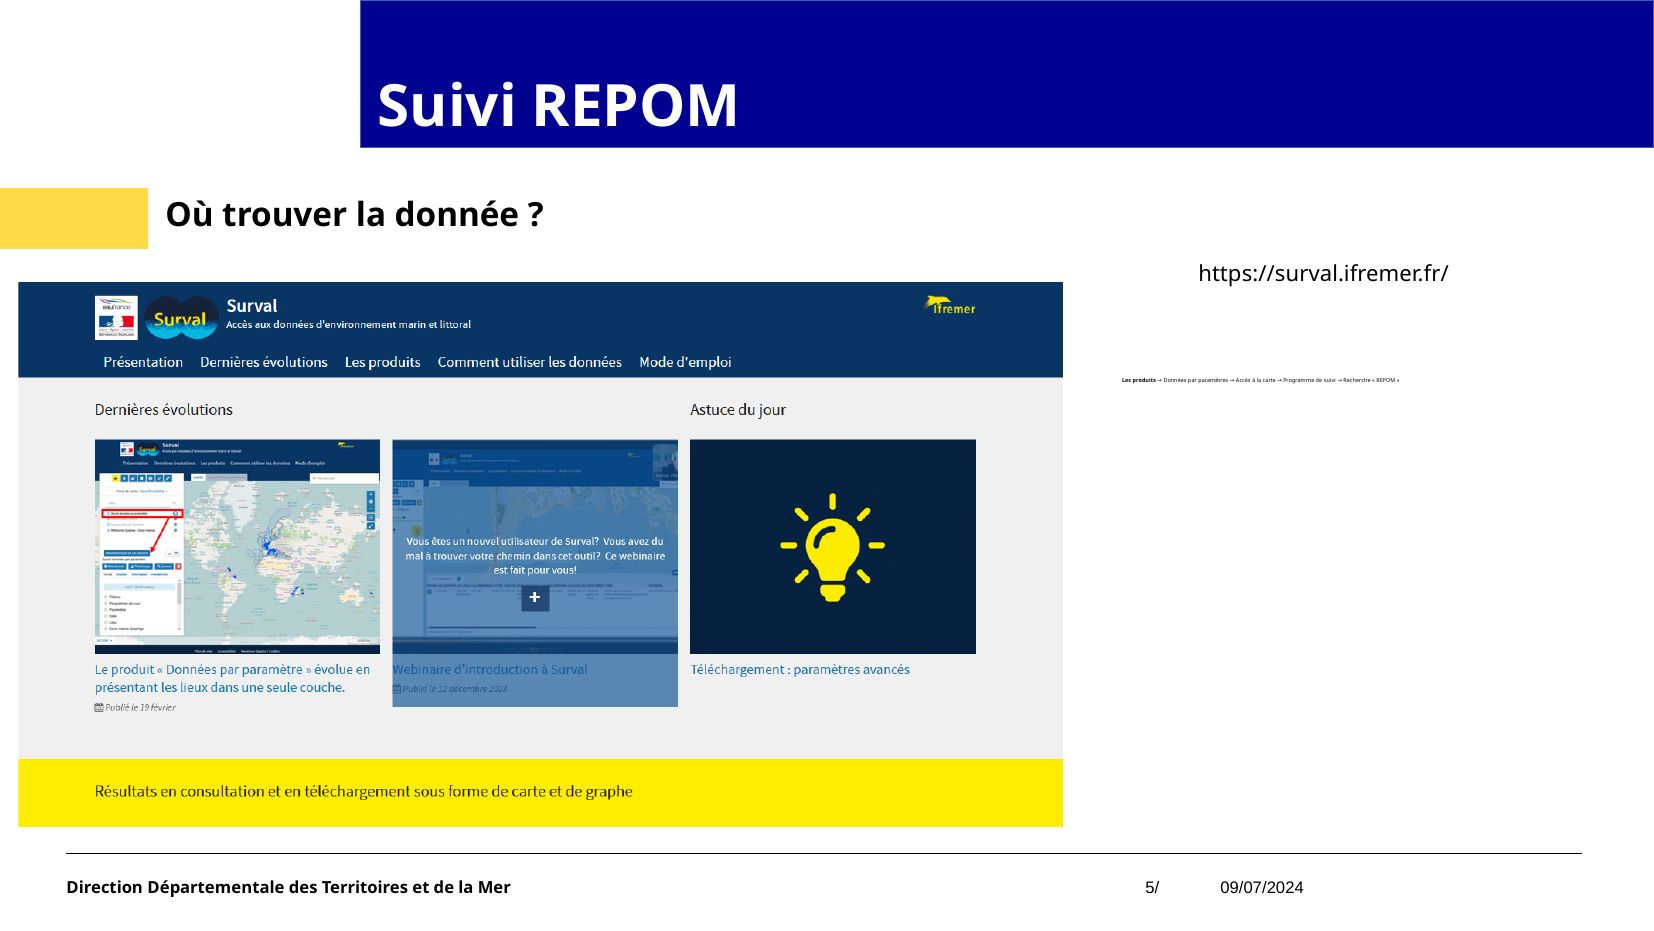

# Suivi REPOM
Où trouver la donnée ?
https://surval.ifremer.fr/
Les produits → Données par paramètres → Accès à la carte → Programme de suivi → Recherche « REPOM »